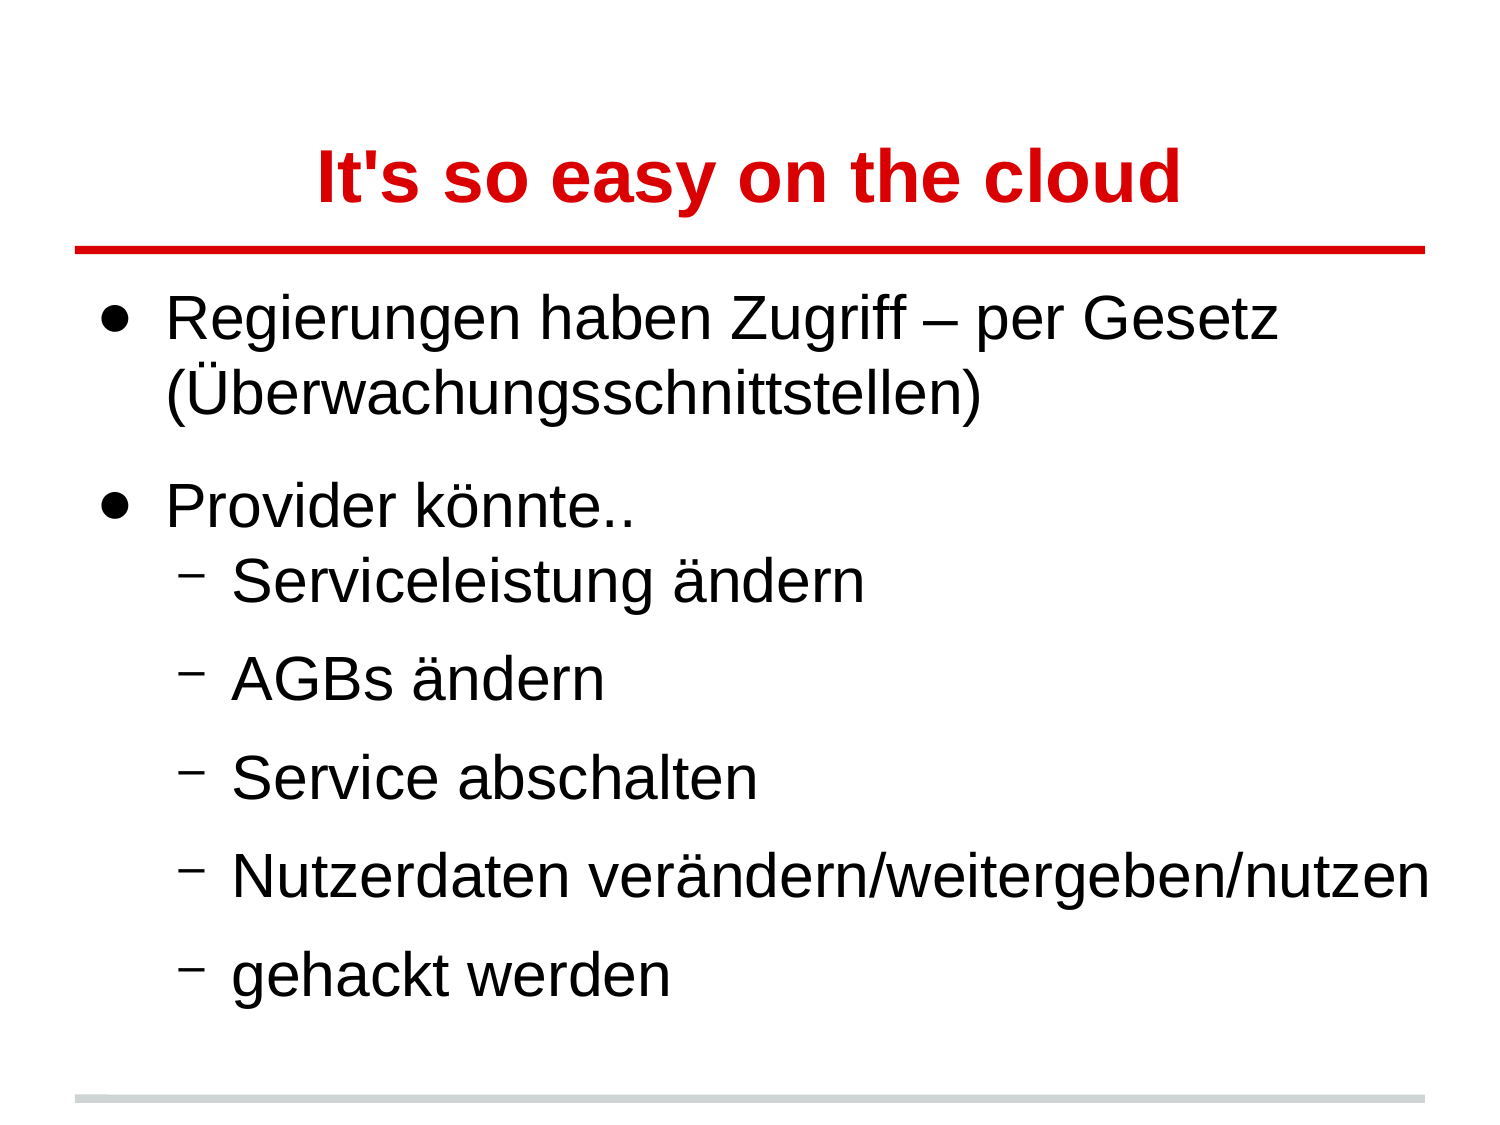

# It's so easy on the cloud
Regierungen haben Zugriff – per Gesetz (Überwachungsschnittstellen)
Provider könnte..
Serviceleistung ändern
AGBs ändern
Service abschalten
Nutzerdaten verändern/weitergeben/nutzen
gehackt werden